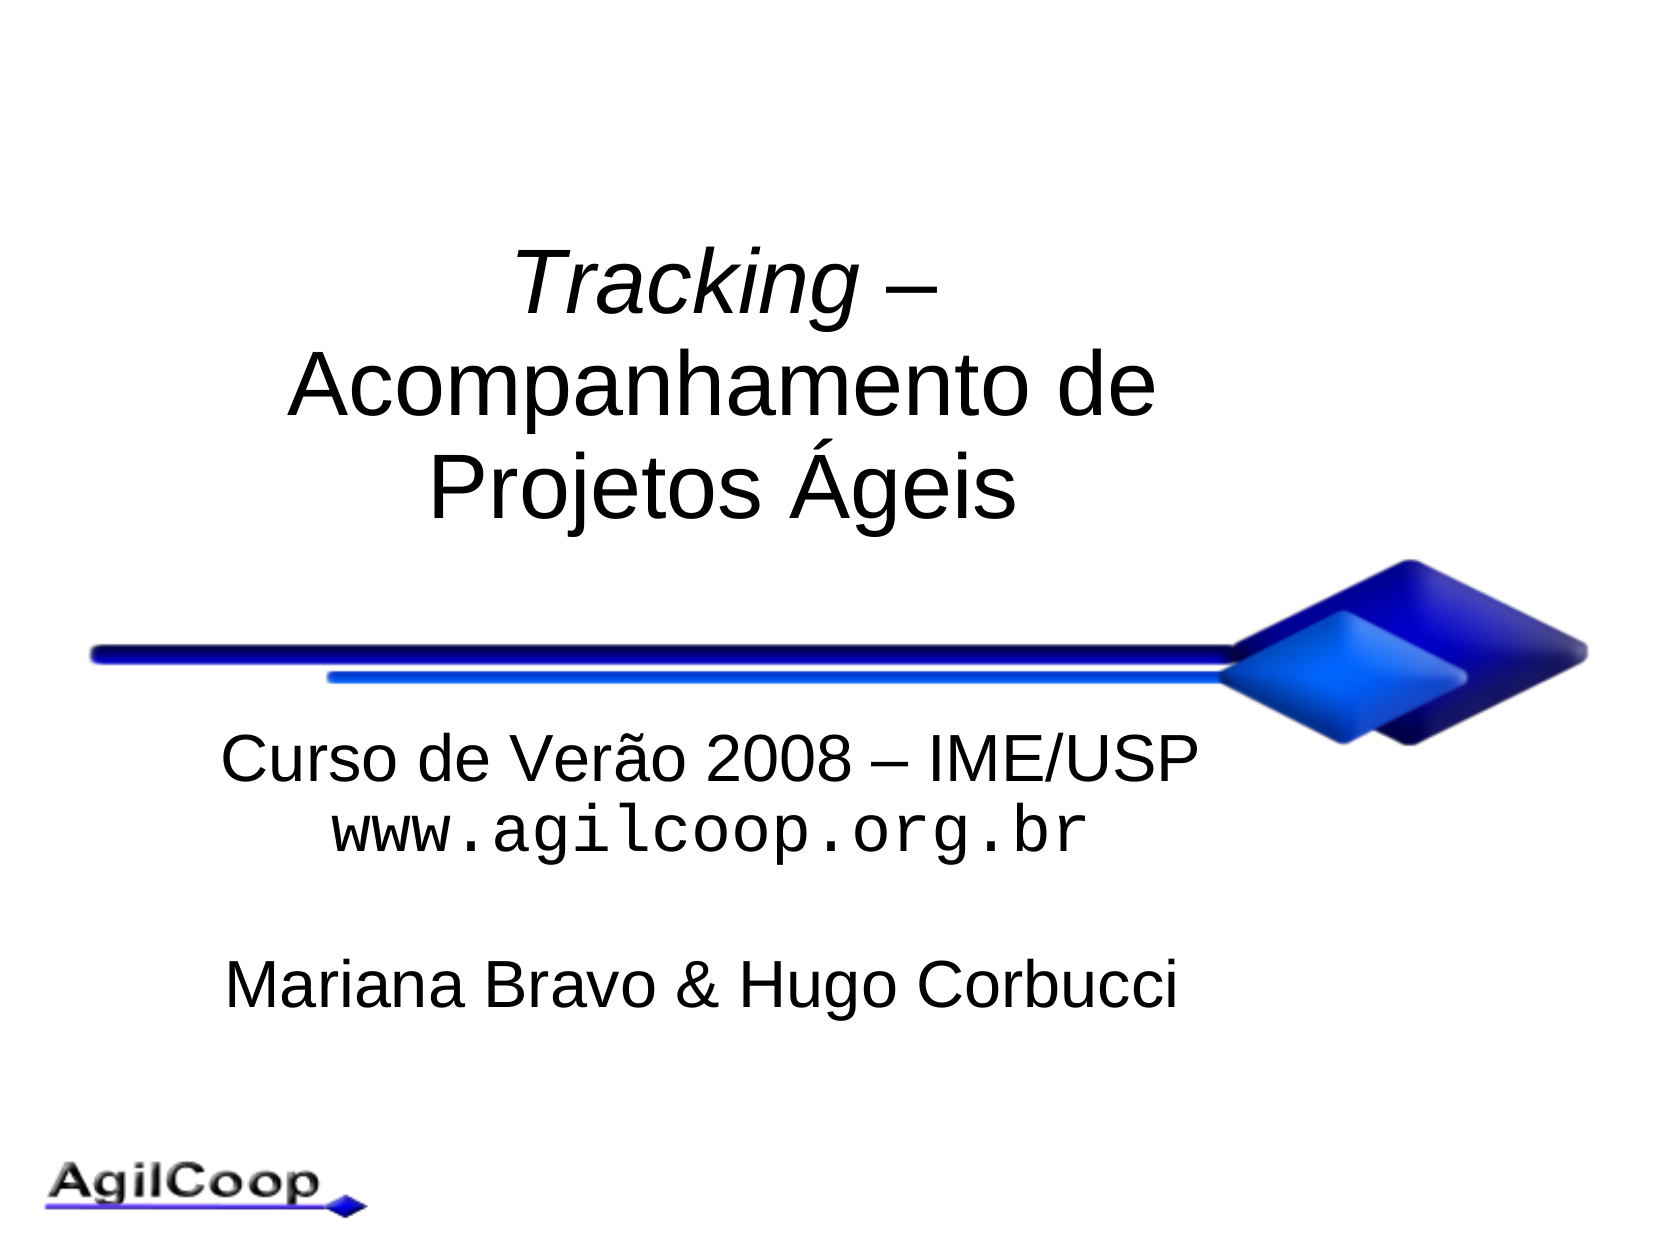

# Tracking – Acompanhamento de Projetos Ágeis
Curso de Verão 2008 – IME/USP
www.agilcoop.org.br
Mariana Bravo & Hugo Corbucci